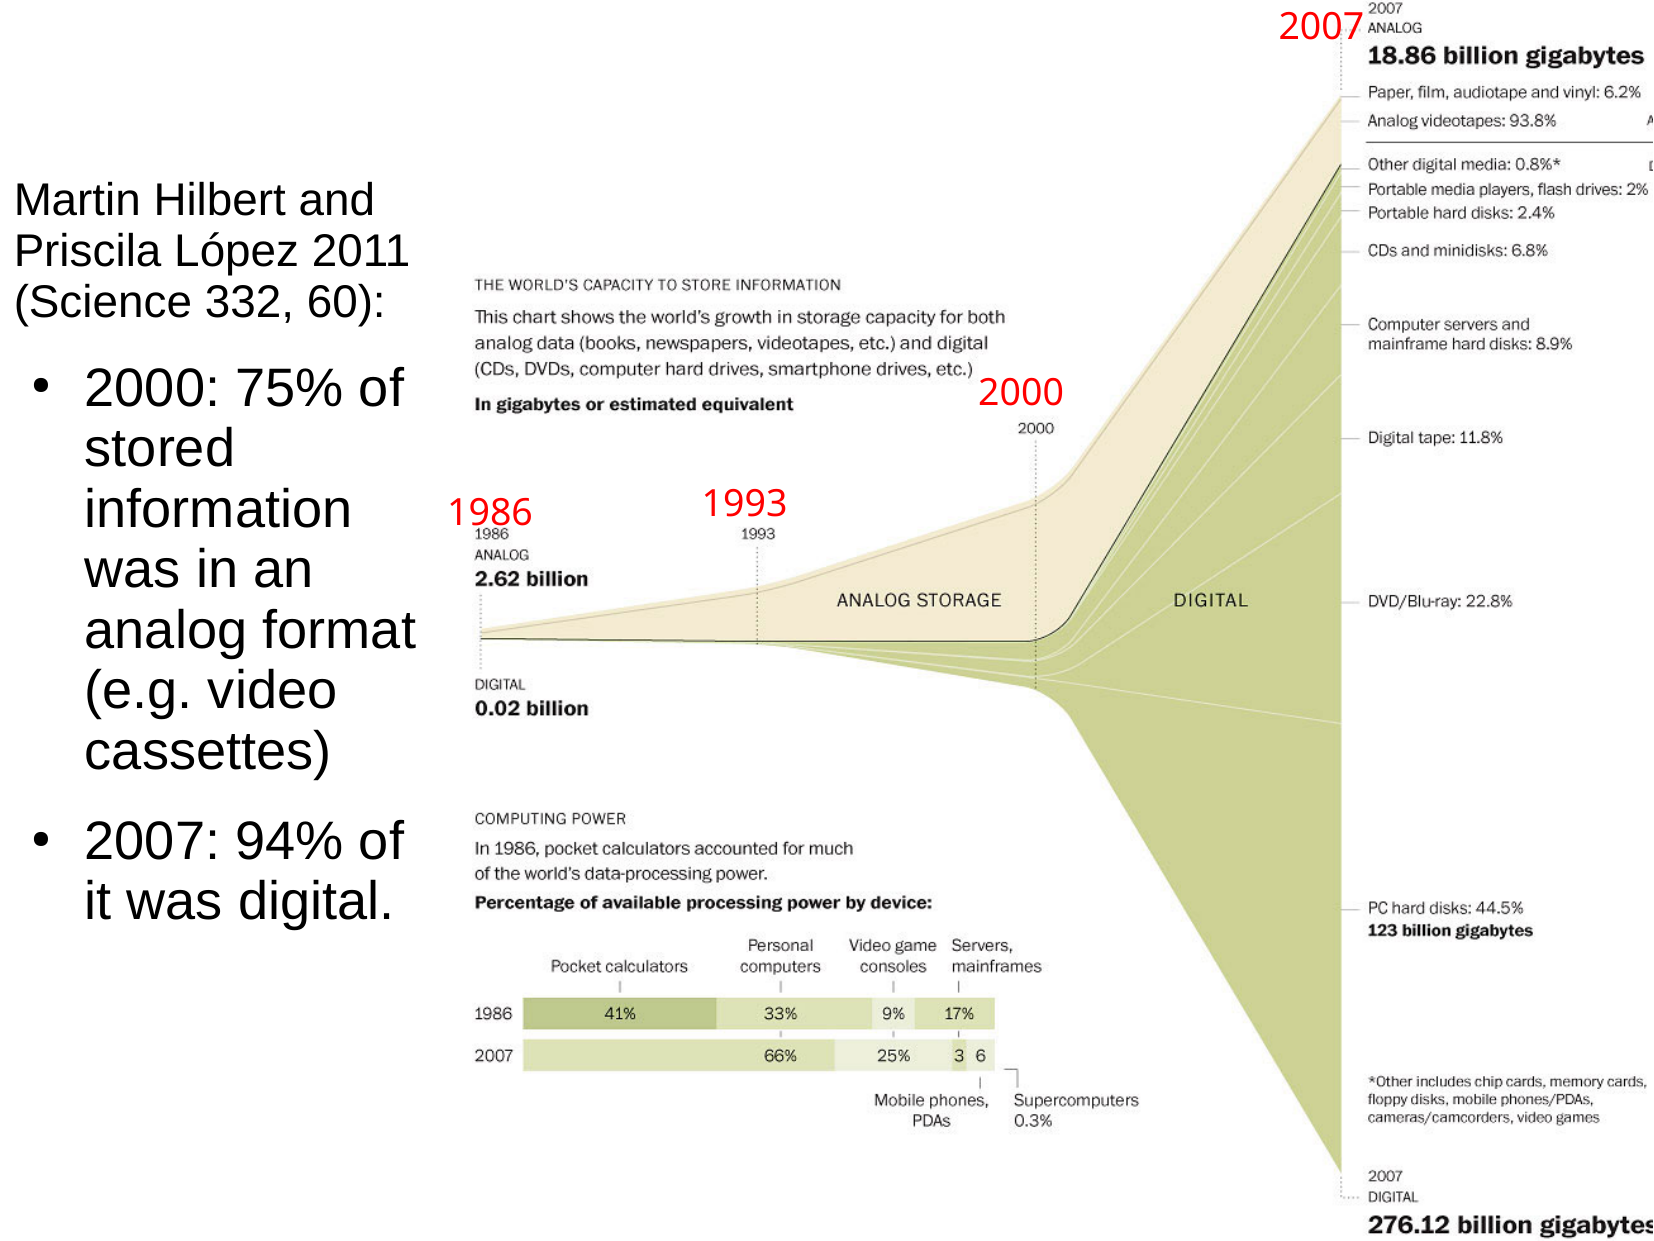

2007
# Martin Hilbert and Priscila López 2011 (Science 332, 60):
2000: 75% of stored information was in an analog format (e.g. video cassettes)
2007: 94% of it was digital.
2000
1993
1986